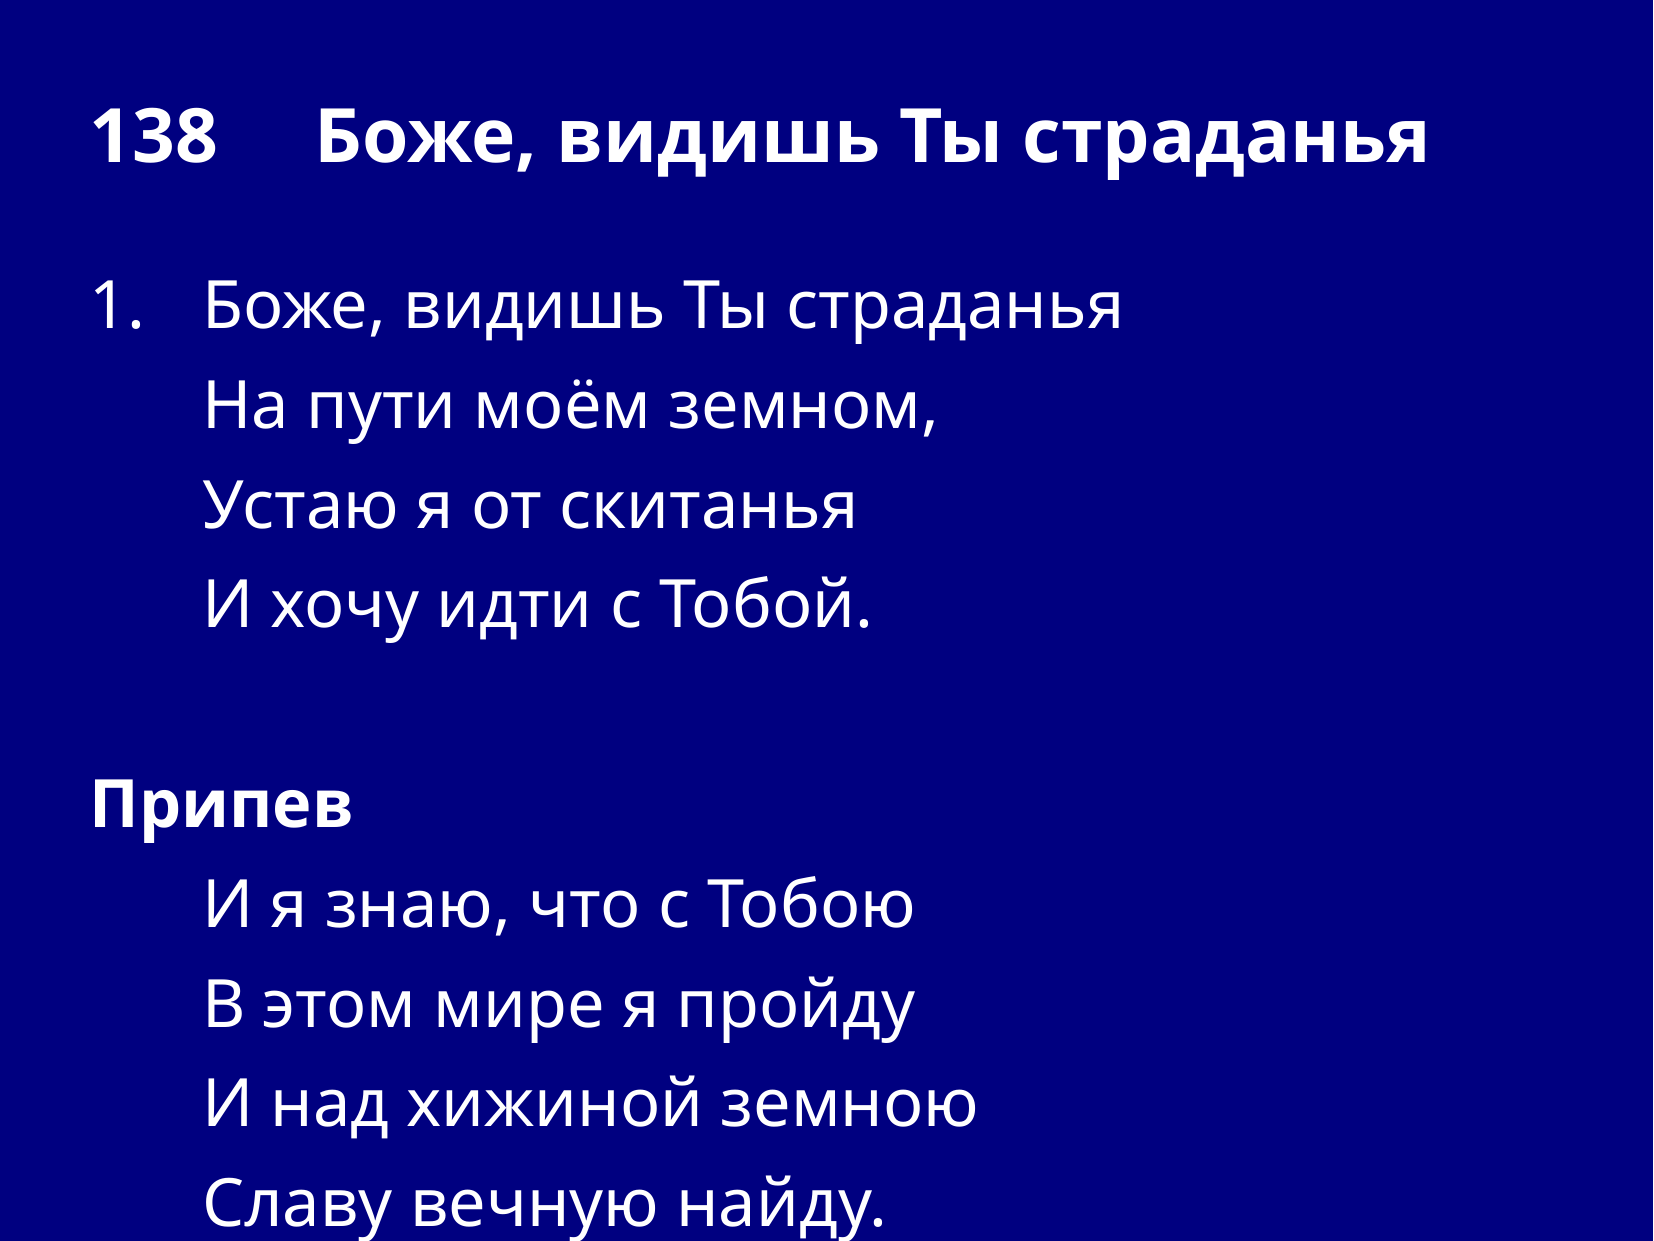

138	Боже, видишь Ты страданья
1.	Боже, видишь Ты страданья
	На пути моём земном,
	Устаю я от скитанья
	И хочу идти с Тобой.
Припев
	И я знаю, что с Тобою
	В этом мире я пройду
	И над хижиной земною
	Славу вечную найду.